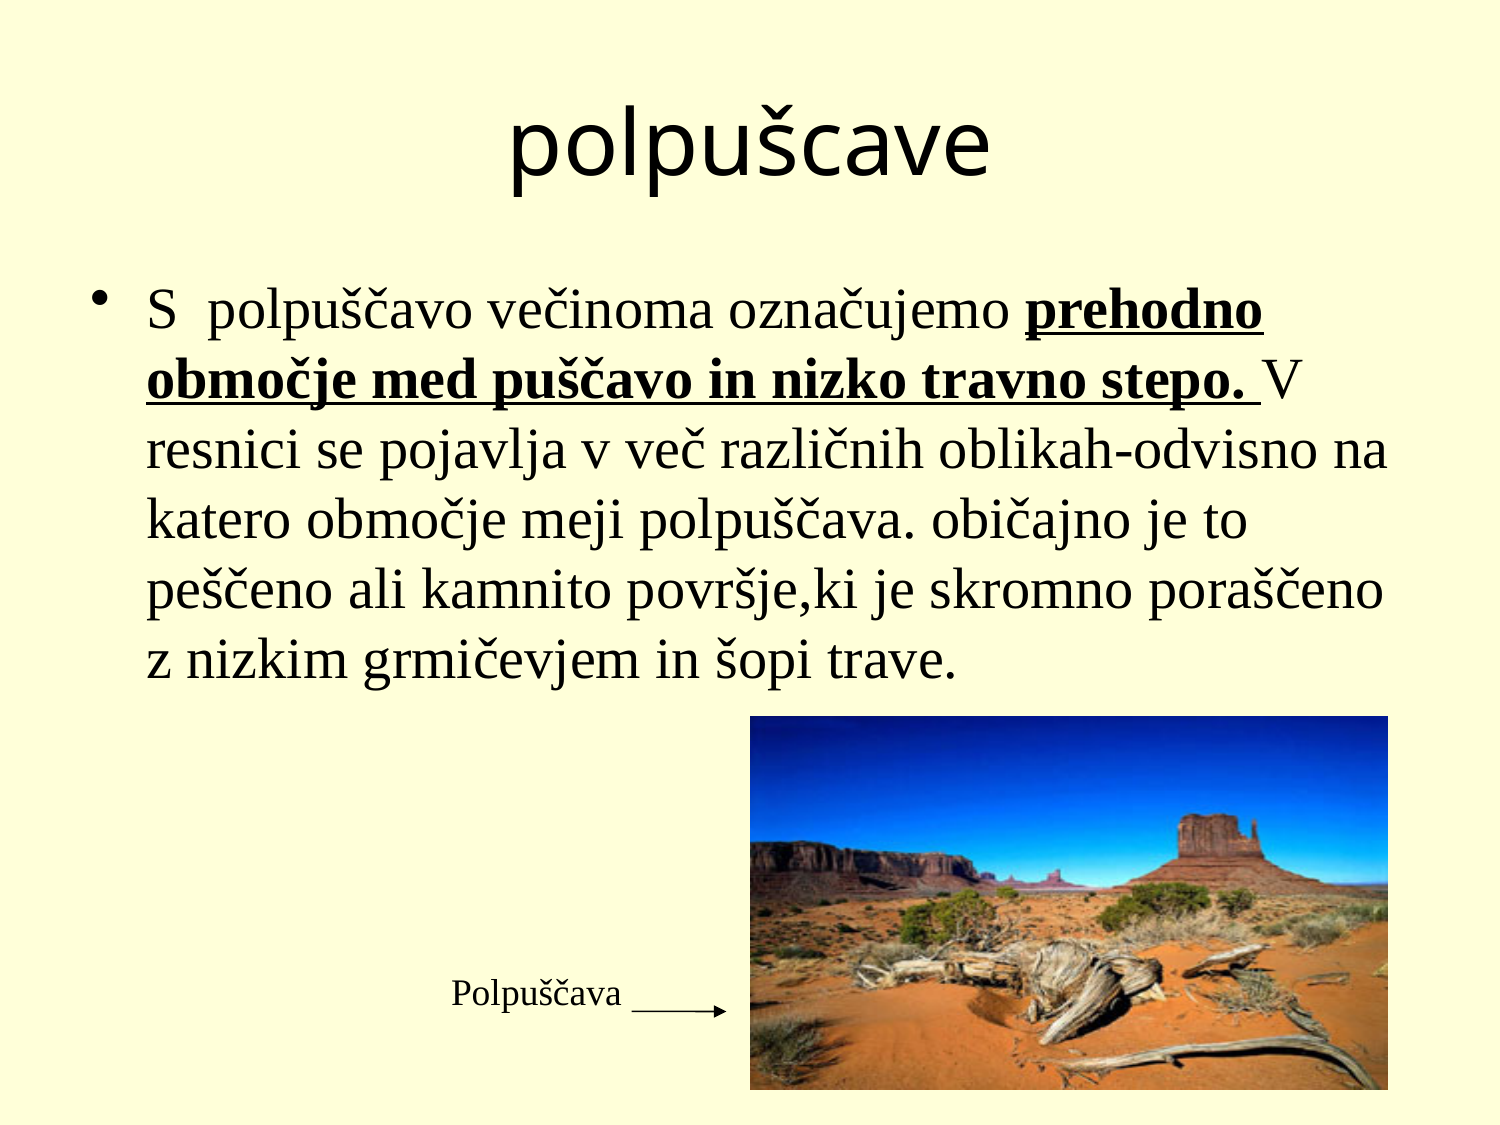

# polpušcave
S polpuščavo večinoma označujemo prehodno območje med puščavo in nizko travno stepo. V resnici se pojavlja v več različnih oblikah-odvisno na katero območje meji polpuščava. običajno je to peščeno ali kamnito površje,ki je skromno poraščeno z nizkim grmičevjem in šopi trave.
 Polpuščava